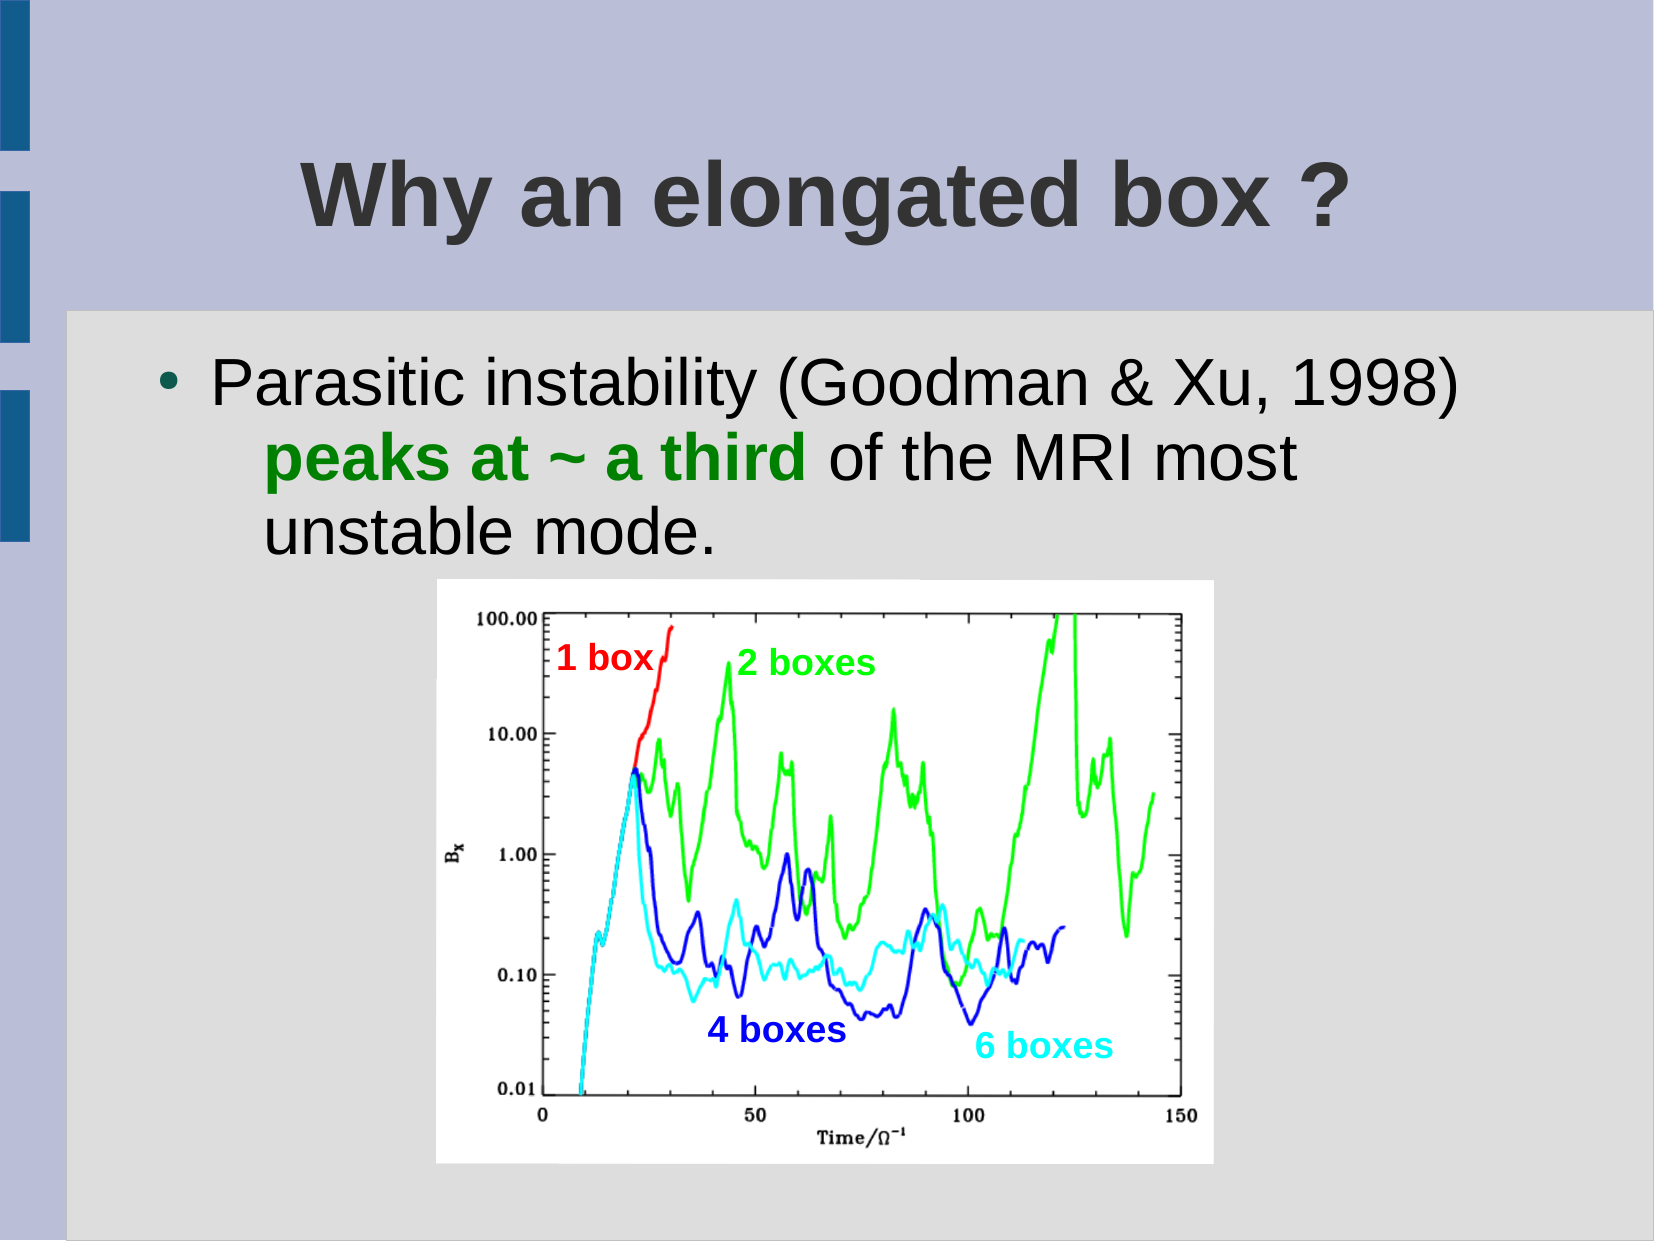

# Why an elongated box ?
Parasitic instability (Goodman & Xu, 1998) peaks at ~ a third of the MRI most unstable mode.
1 box
2 boxes
4 boxes
6 boxes